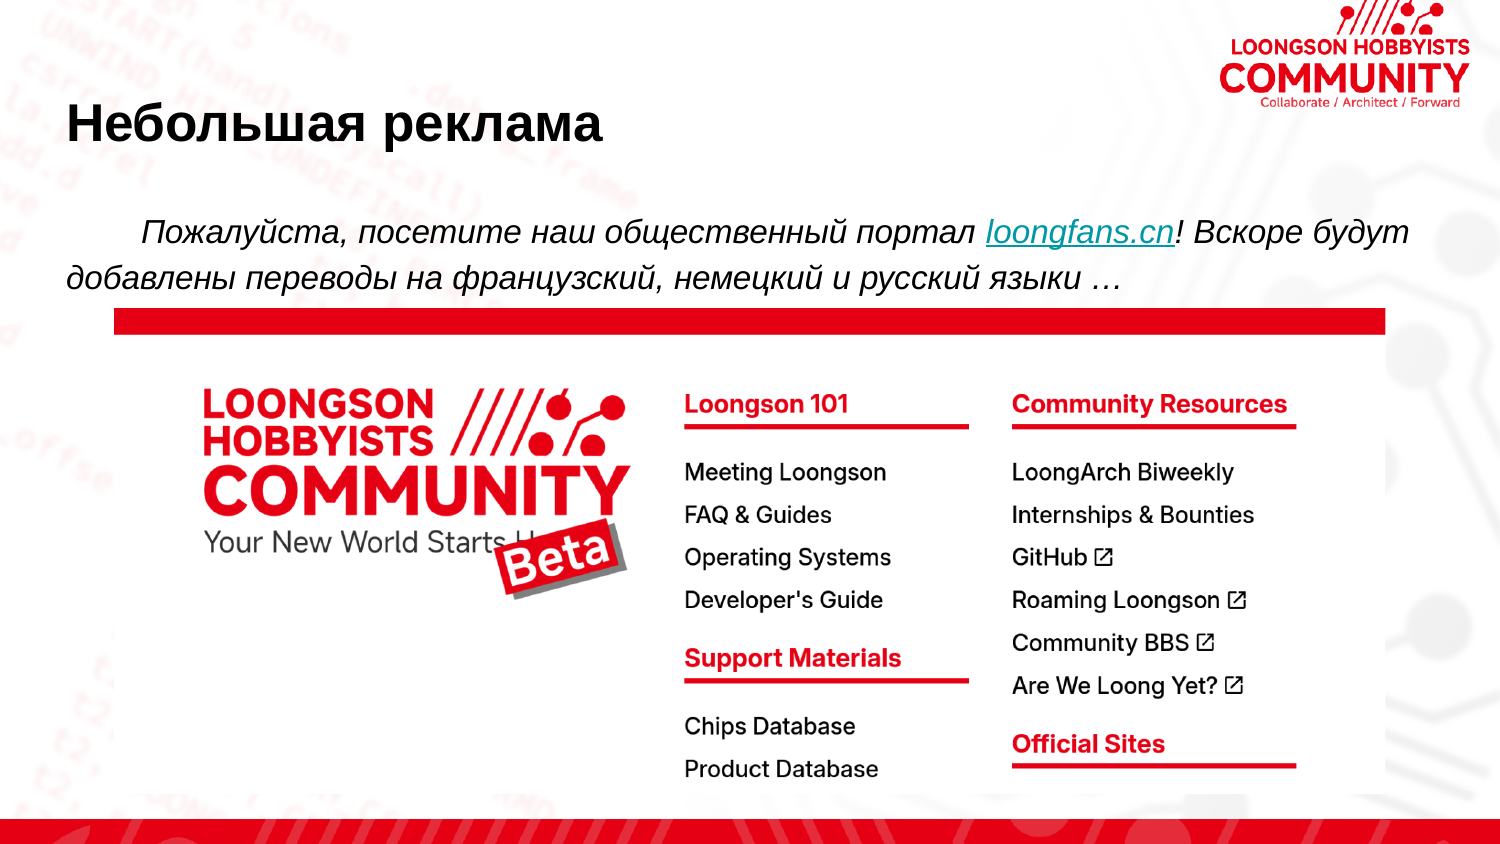

# Небольшая реклама
Пожалуйста, посетите наш общественный портал loongfans.cn! Вскоре будут добавлены переводы на французский, немецкий и русский языки …